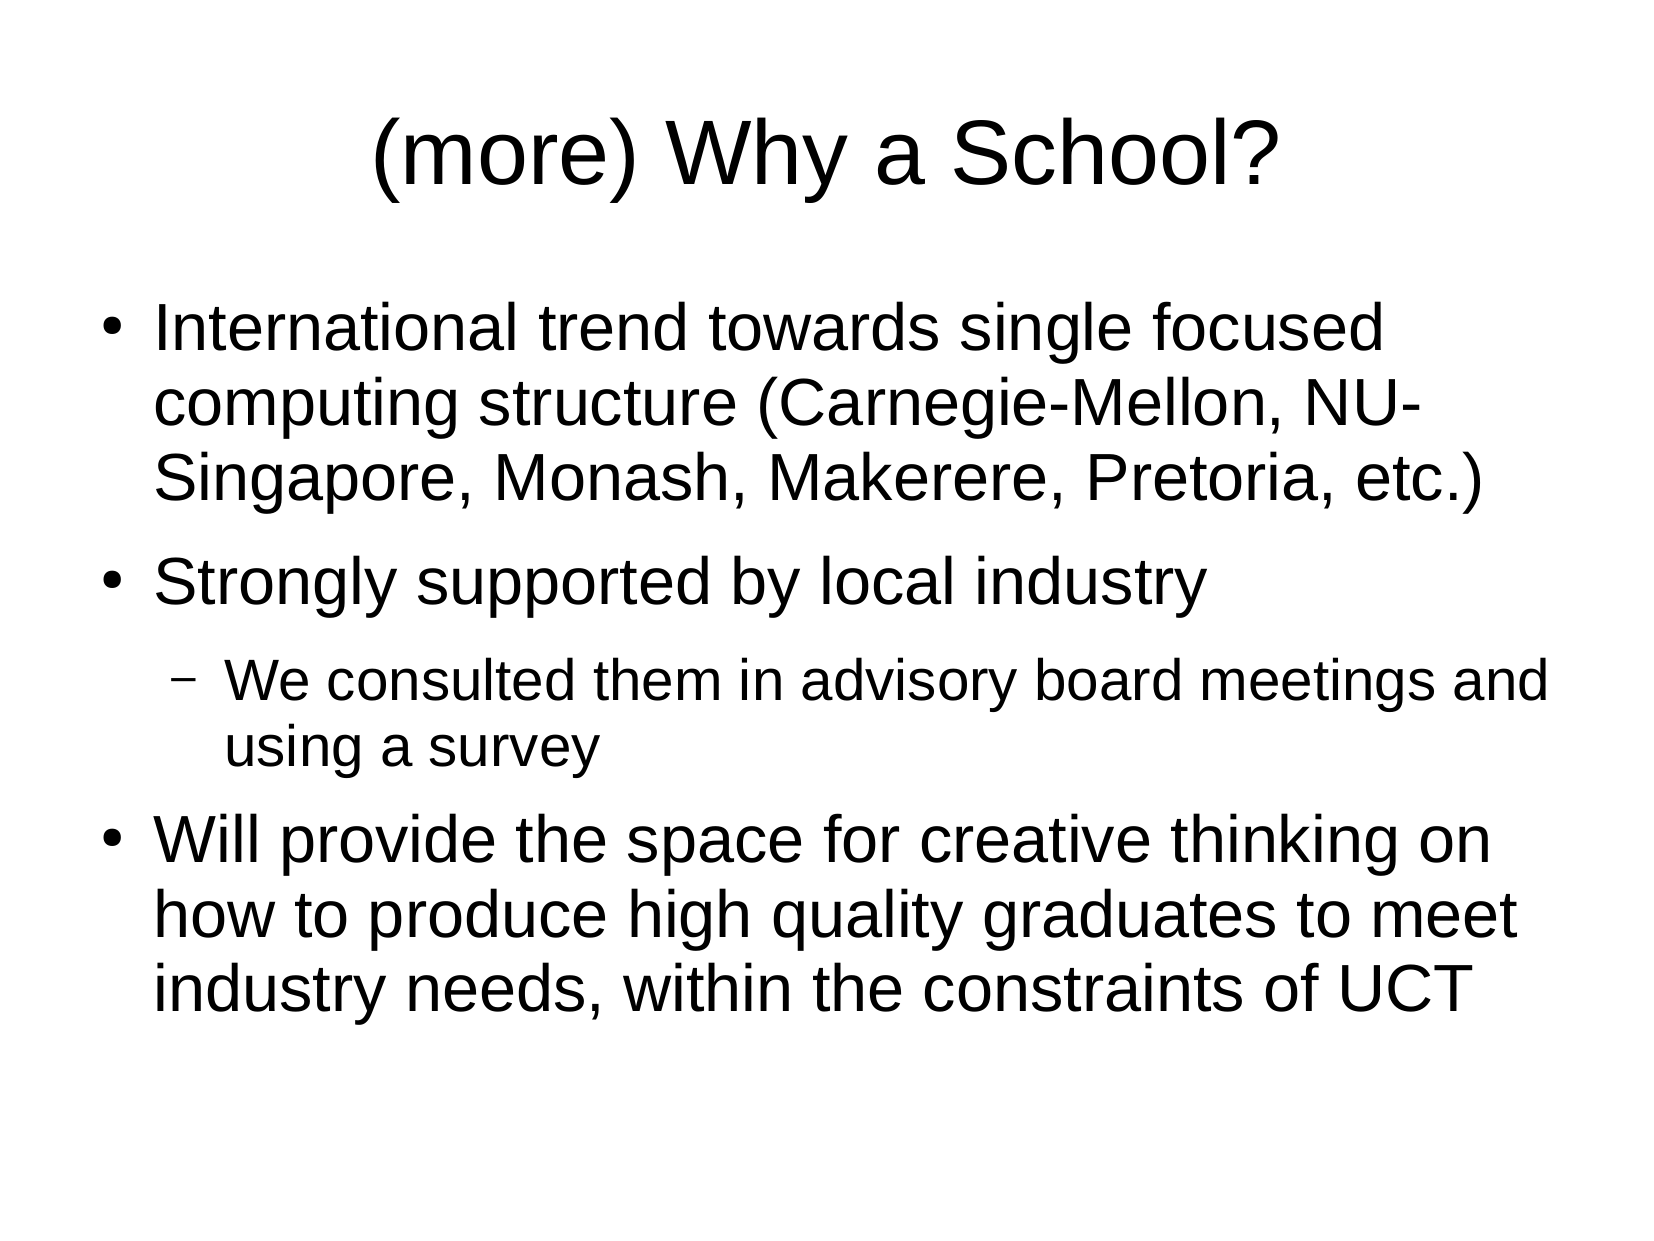

# (more) Why a School?
International trend towards single focused computing structure (Carnegie-Mellon, NU-Singapore, Monash, Makerere, Pretoria, etc.)
Strongly supported by local industry
We consulted them in advisory board meetings and using a survey
Will provide the space for creative thinking on how to produce high quality graduates to meet industry needs, within the constraints of UCT